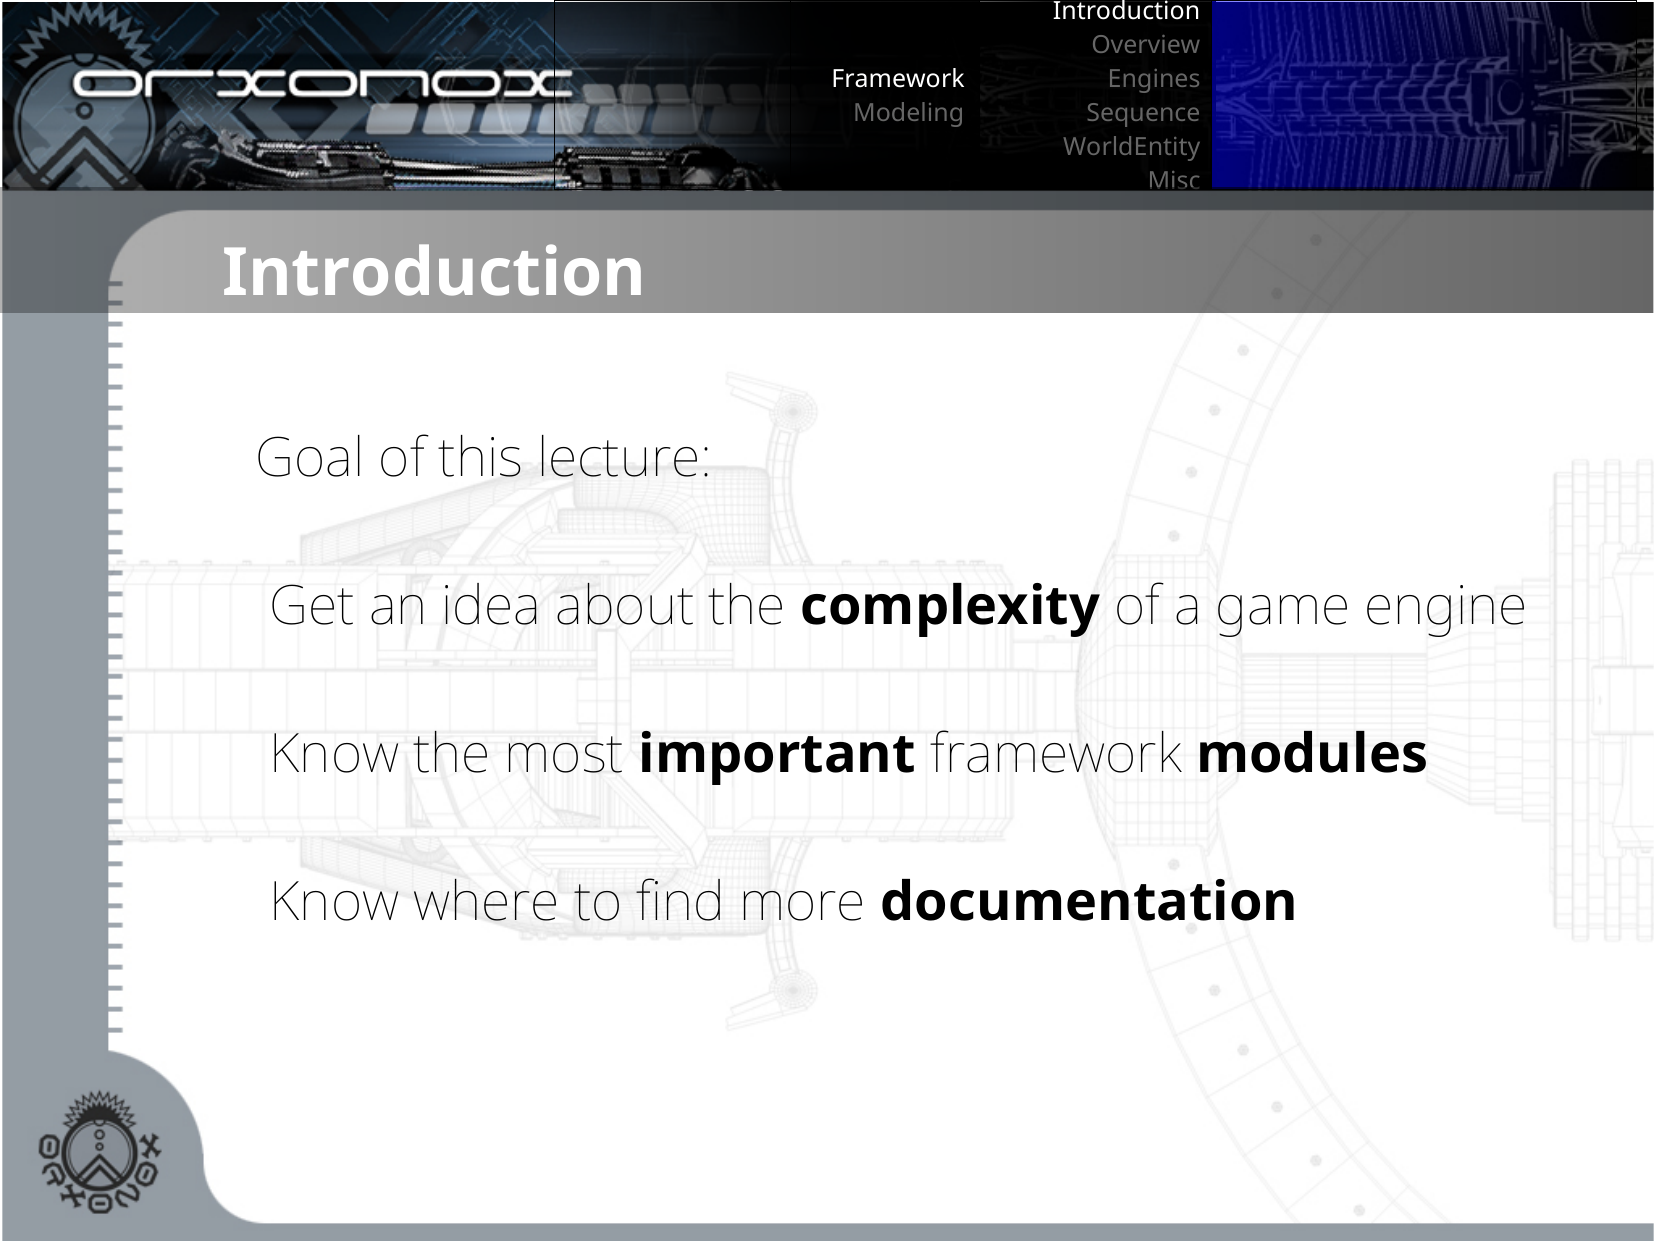

Introduction
Overview
Engines
Sequence
WorldEntity
Misc
Framework
Modeling
Introduction
Goal of this lecture:
 Get an idea about the complexity of a game engine
 Know the most important framework modules
 Know where to find more documentation